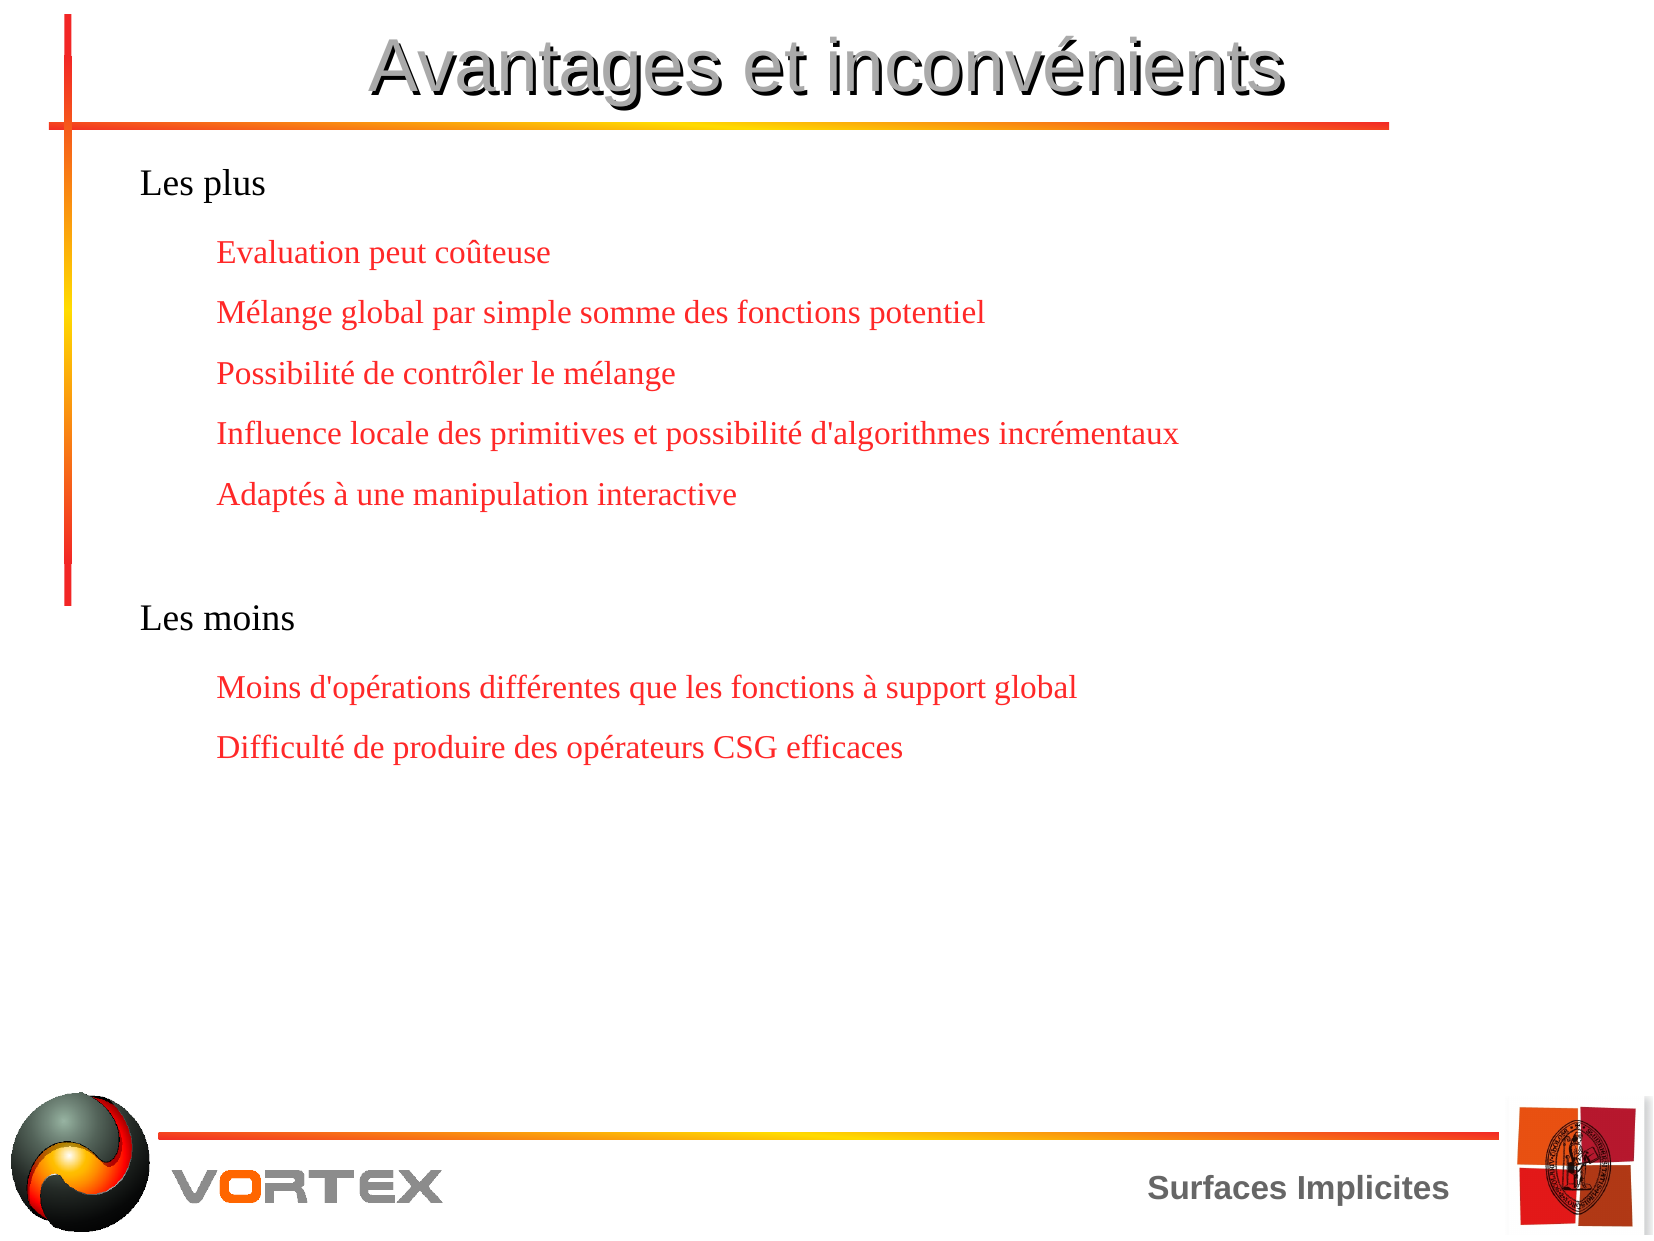

# Avantages et inconvénients
Les plus
Evaluation peut coûteuse
Mélange global par simple somme des fonctions potentiel
Possibilité de contrôler le mélange
Influence locale des primitives et possibilité d'algorithmes incrémentaux
Adaptés à une manipulation interactive
Les moins
Moins d'opérations différentes que les fonctions à support global
Difficulté de produire des opérateurs CSG efficaces